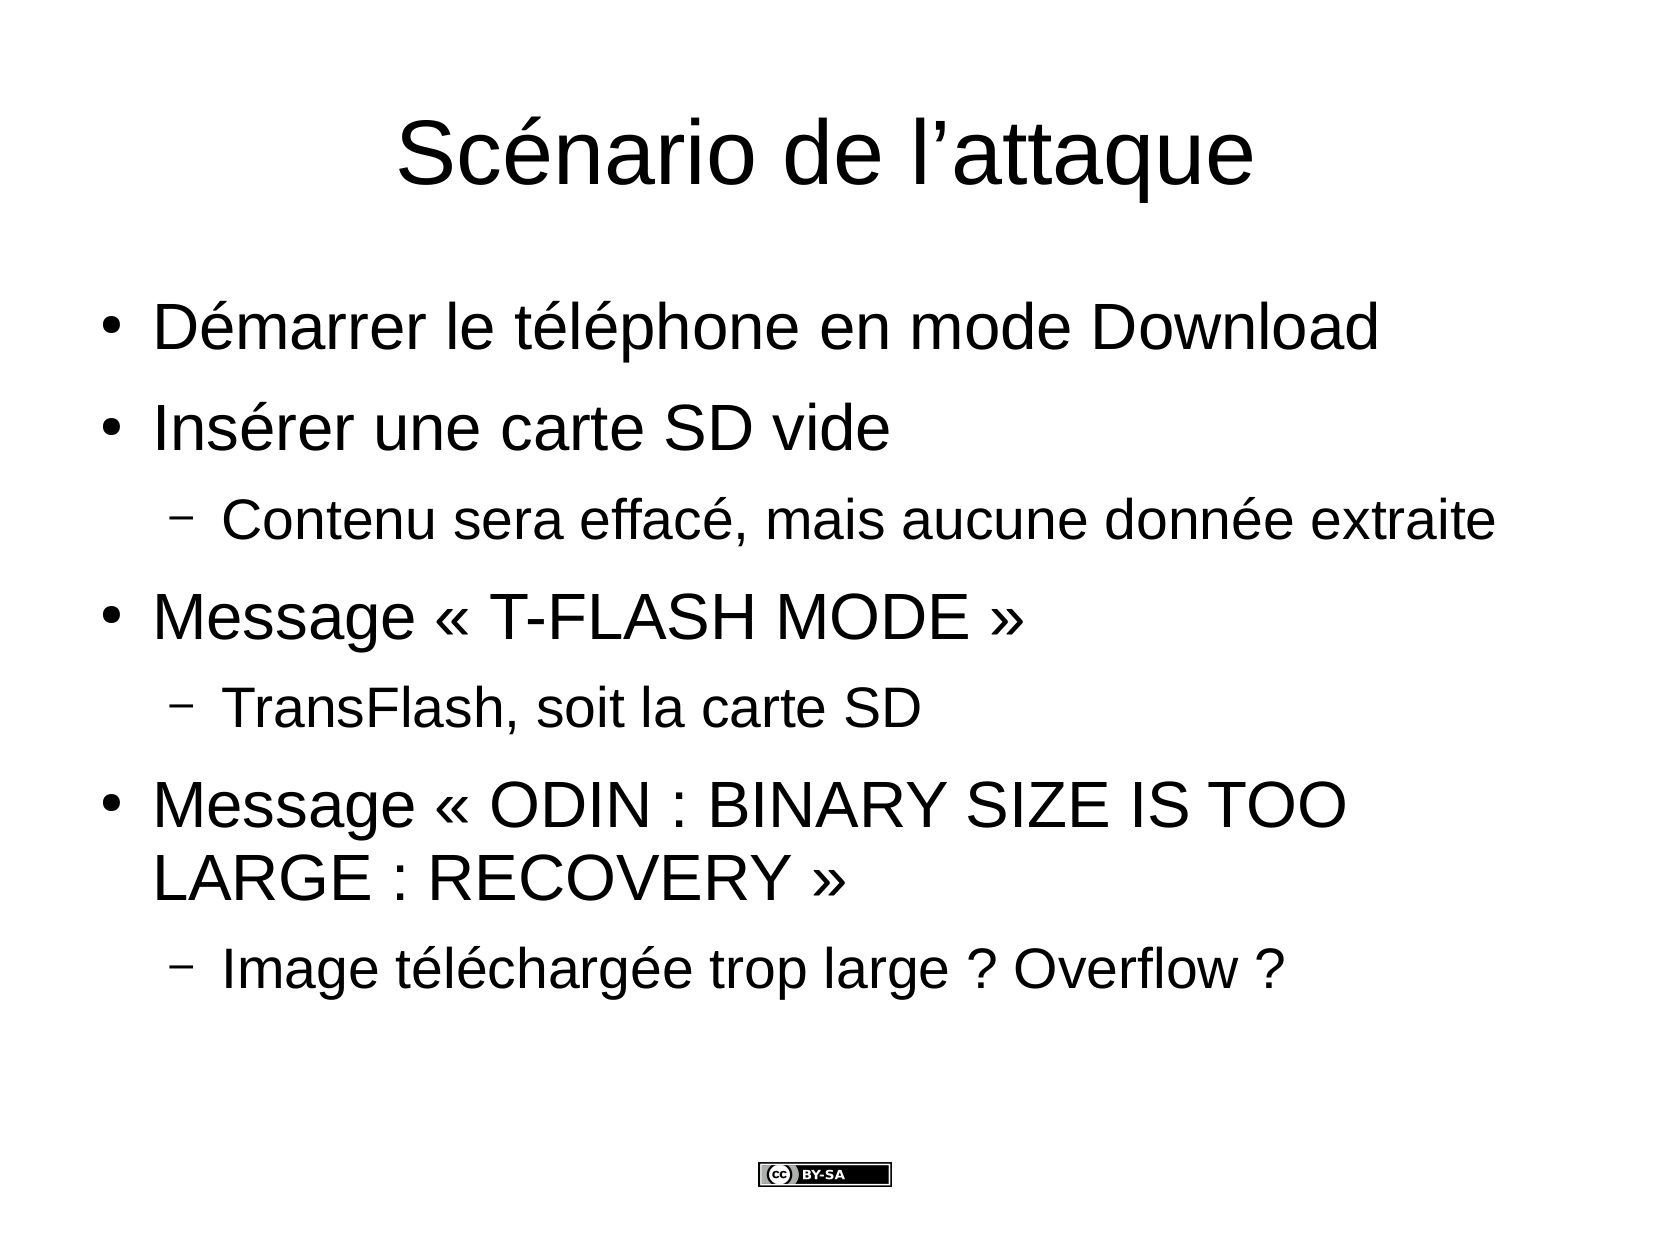

# Scénario de l’attaque
Démarrer le téléphone en mode Download
Insérer une carte SD vide
Contenu sera effacé, mais aucune donnée extraite
Message « T-FLASH MODE »
TransFlash, soit la carte SD
Message « ODIN : BINARY SIZE IS TOO LARGE : RECOVERY »
Image téléchargée trop large ? Overflow ?